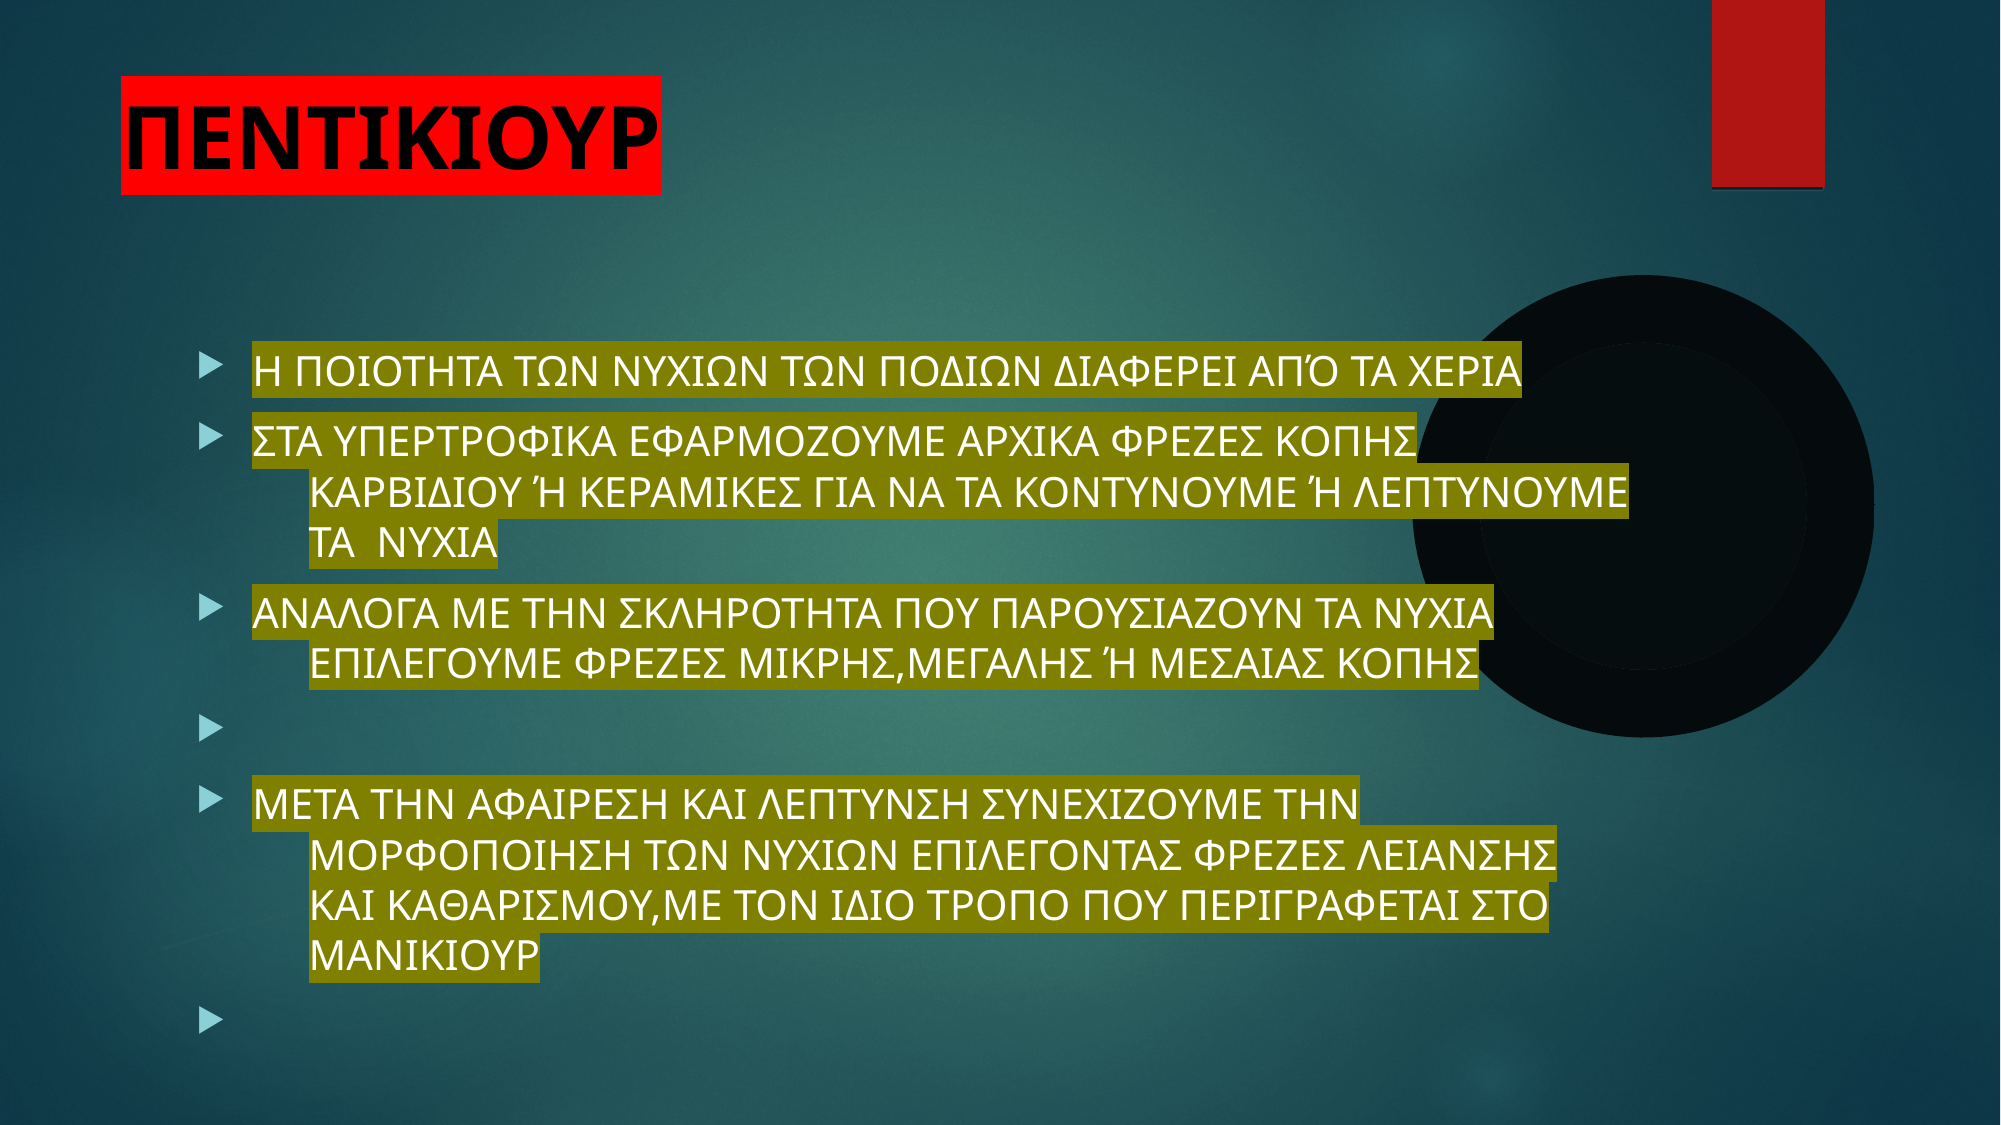

# ΠΕΝΤΙΚΙΟΥΡ
Η ΠΟΙΟΤΗΤΑ ΤΩΝ ΝΥΧΙΩΝ ΤΩΝ ΠΟΔΙΩΝ ΔΙΑΦΕΡΕΙ ΑΠΌ ΤΑ ΧΕΡΙΑ
ΣΤΑ ΥΠΕΡΤΡΟΦΙΚΑ ΕΦΑΡΜΟΖΟΥΜΕ ΑΡΧΙΚΑ ΦΡΕΖΕΣ ΚΟΠΗΣ ΚΑΡΒΙΔΙΟΥ Ή ΚΕΡΑΜΙΚΕΣ ΓΙΑ ΝΑ ΤΑ ΚΟΝΤΥΝΟΥΜΕ Ή ΛΕΠΤΥΝΟΥΜΕ ΤΑ ΝΥΧΙΑ
ΑΝΑΛΟΓΑ ΜΕ ΤΗΝ ΣΚΛΗΡΟΤΗΤΑ ΠΟΥ ΠΑΡΟΥΣΙΑΖΟΥΝ ΤΑ ΝΥΧΙΑ ΕΠΙΛΕΓΟΥΜΕ ΦΡΕΖΕΣ ΜΙΚΡΗΣ,ΜΕΓΑΛΗΣ Ή ΜΕΣΑΙΑΣ ΚΟΠΗΣ
ΜΕΤΑ ΤΗΝ ΑΦΑΙΡΕΣΗ ΚΑΙ ΛΕΠΤΥΝΣΗ ΣΥΝΕΧΙΖΟΥΜΕ ΤΗΝ ΜΟΡΦΟΠΟΙΗΣΗ ΤΩΝ ΝΥΧΙΩΝ ΕΠΙΛΕΓΟΝΤΑΣ ΦΡΕΖΕΣ ΛΕΙΑΝΣΗΣ ΚΑΙ ΚΑΘΑΡΙΣΜΟΥ,ΜΕ ΤΟΝ ΙΔΙΟ ΤΡΟΠΟ ΠΟΥ ΠΕΡΙΓΡΑΦΕΤΑΙ ΣΤΟ ΜΑΝΙΚΙΟΥΡ